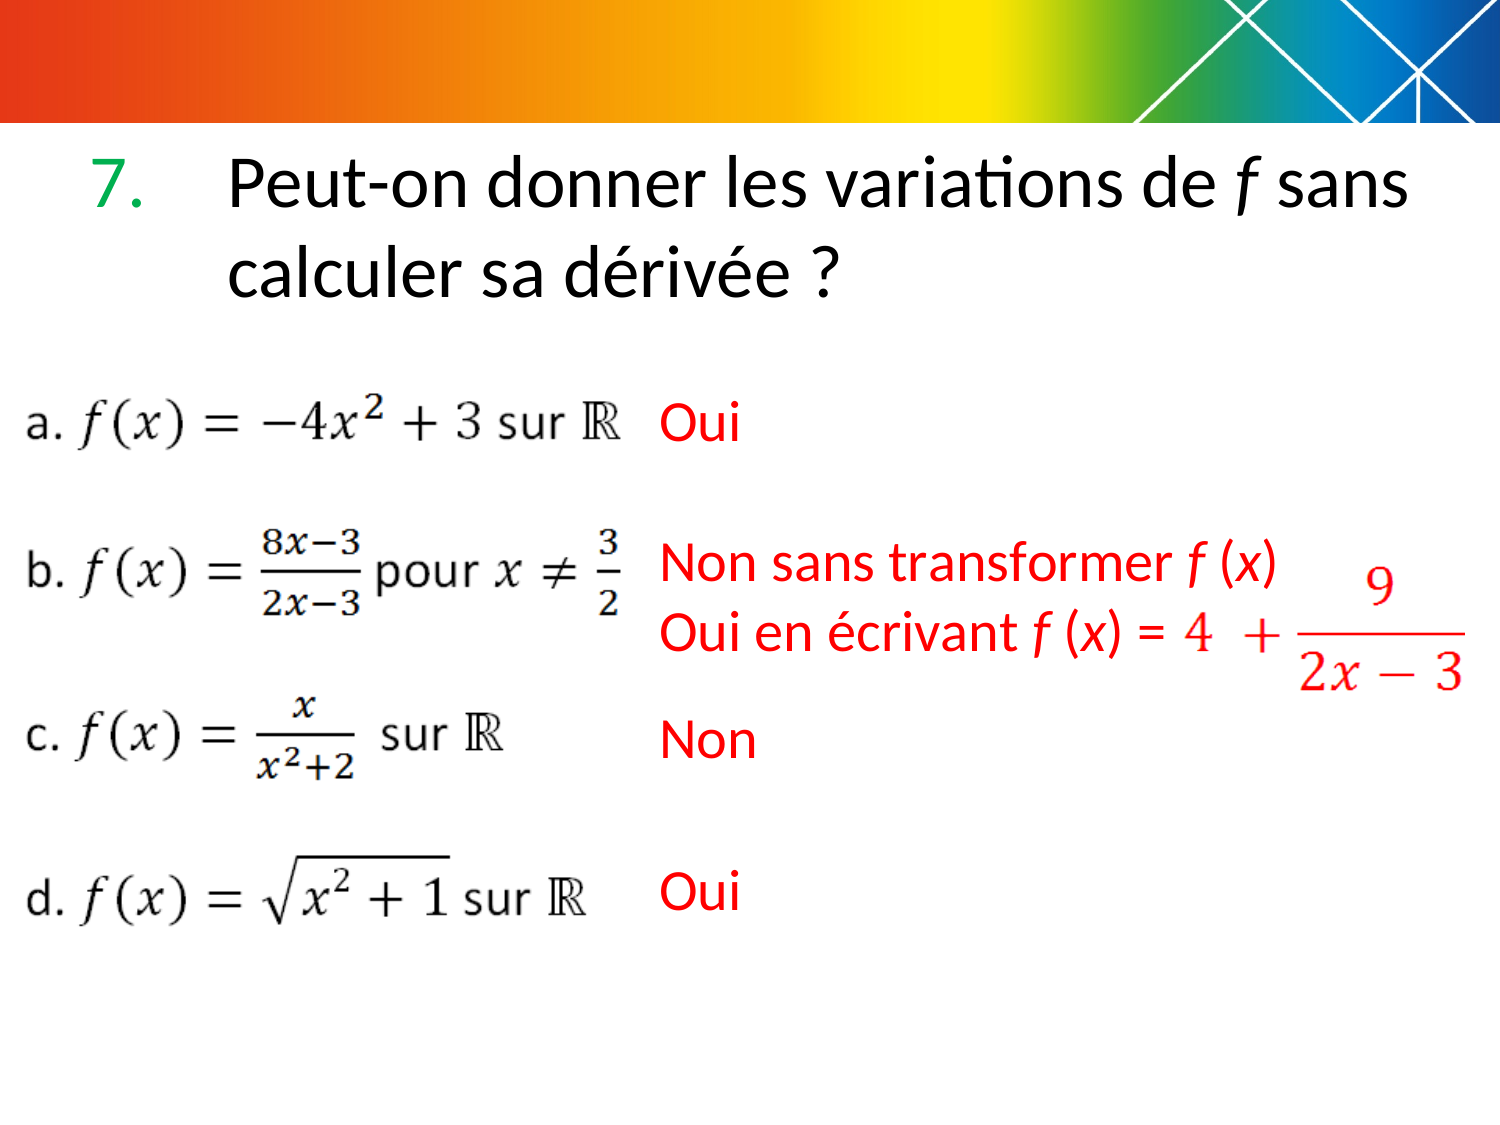

Peut-on donner les variations de f sans calculer sa dérivée ?
Oui
Non sans transformer f (x)
Oui en écrivant f (x) =
Non
Oui